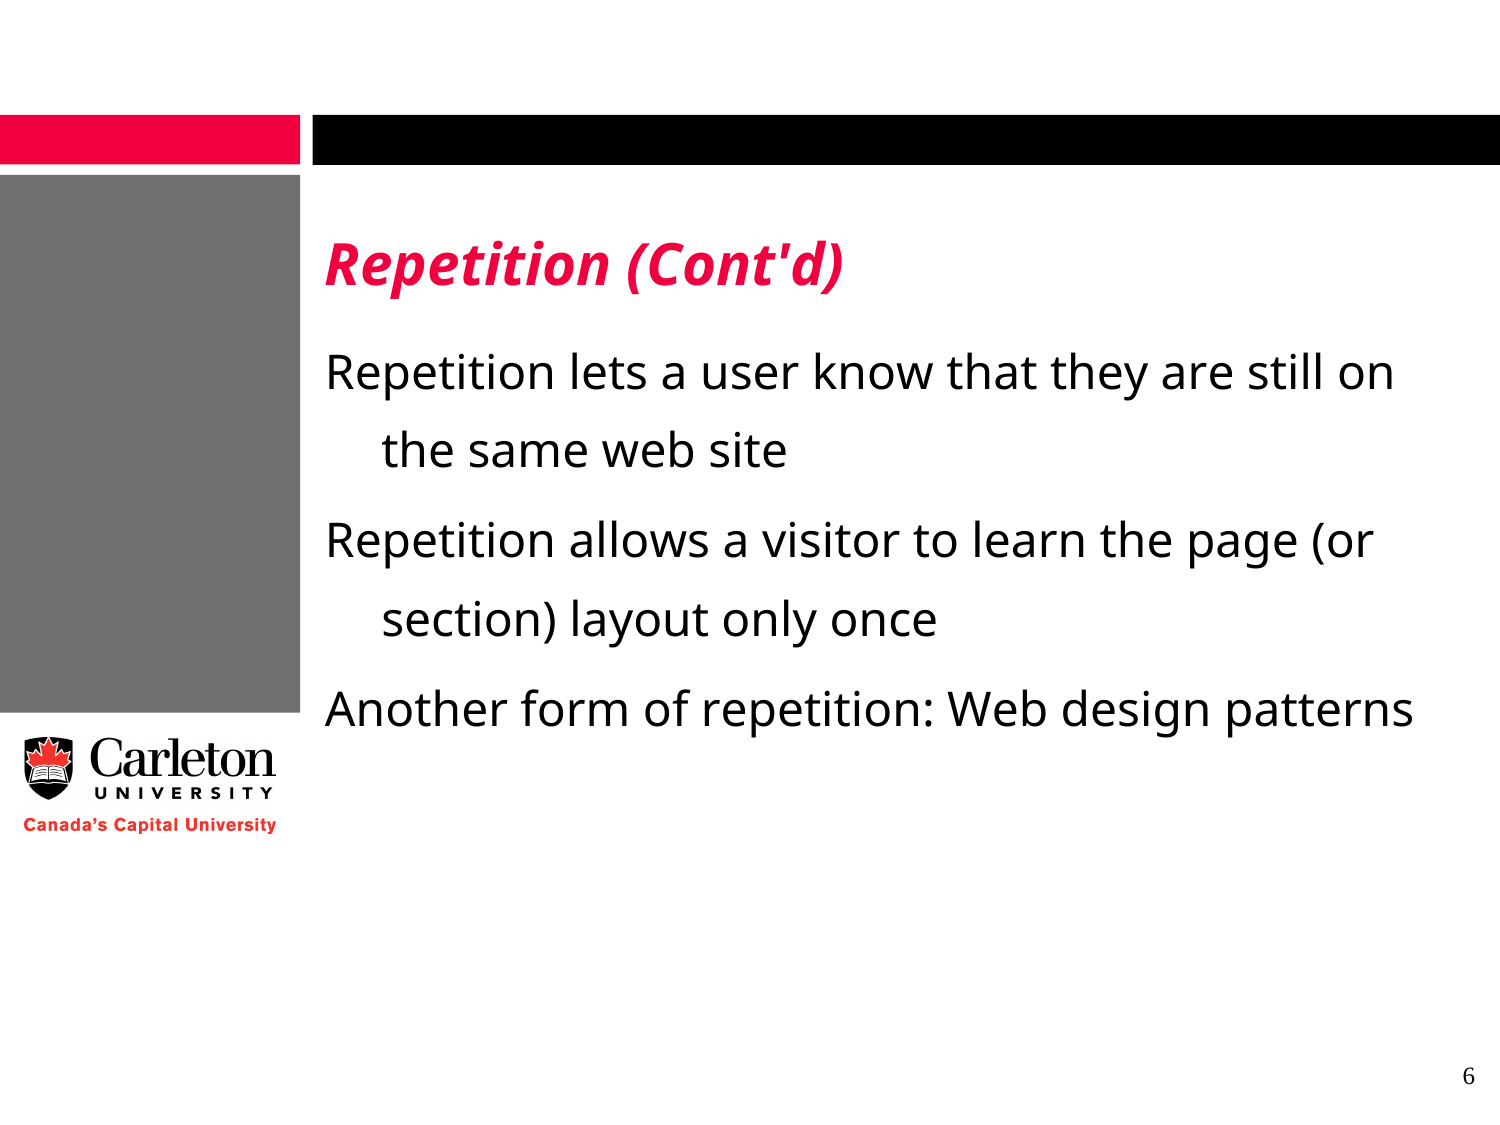

# Repetition (Cont'd)
Repetition lets a user know that they are still on the same web site
Repetition allows a visitor to learn the page (or section) layout only once
Another form of repetition: Web design patterns
6